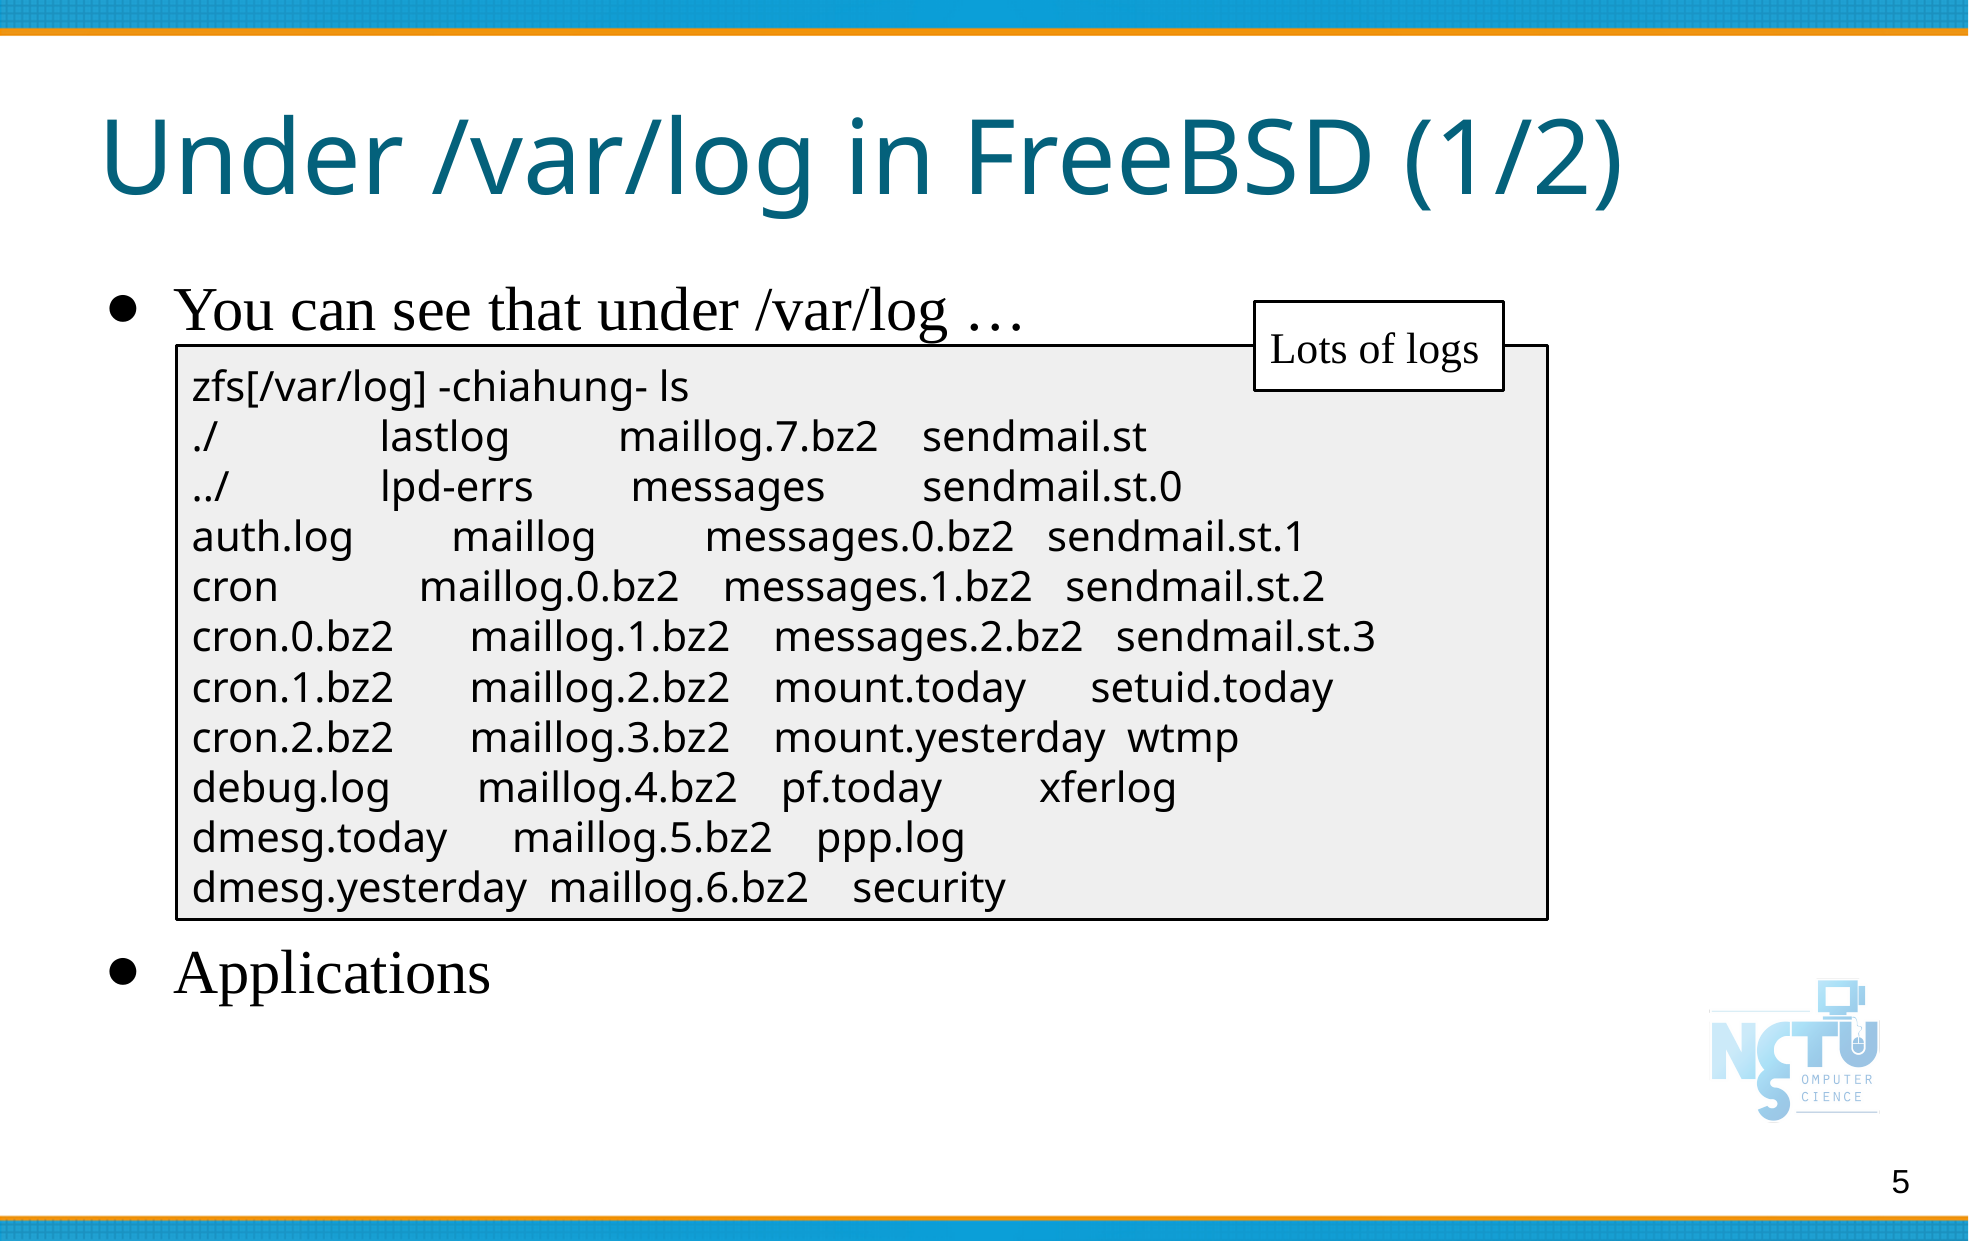

# Under /var/log in FreeBSD (1/2)
zfs[/var/log] -chiahung- ls
./ lastlog maillog.7.bz2 sendmail.st
../ lpd-errs messages sendmail.st.0
auth.log maillog messages.0.bz2 sendmail.st.1
cron maillog.0.bz2 messages.1.bz2 sendmail.st.2
cron.0.bz2 maillog.1.bz2 messages.2.bz2 sendmail.st.3
cron.1.bz2 maillog.2.bz2 mount.today setuid.today
cron.2.bz2 maillog.3.bz2 mount.yesterday wtmp
debug.log maillog.4.bz2 pf.today xferlog
dmesg.today maillog.5.bz2 ppp.log
dmesg.yesterday maillog.6.bz2 security
You can see that under /var/log …
Applications
Lots of logs
zfs[/var/log] -chiahung- ls
./ lastlog maillog.7.bz2 sendmail.st
../ lpd-errs messages sendmail.st.0
auth.log maillog messages.0.bz2 sendmail.st.1
cron maillog.0.bz2 messages.1.bz2 sendmail.st.2
cron.0.bz2 maillog.1.bz2 messages.2.bz2 sendmail.st.3
cron.1.bz2 maillog.2.bz2 mount.today setuid.today
cron.2.bz2 maillog.3.bz2 mount.yesterday wtmp
debug.log maillog.4.bz2 pf.today xferlog
dmesg.today maillog.5.bz2 ppp.log
dmesg.yesterday maillog.6.bz2 security